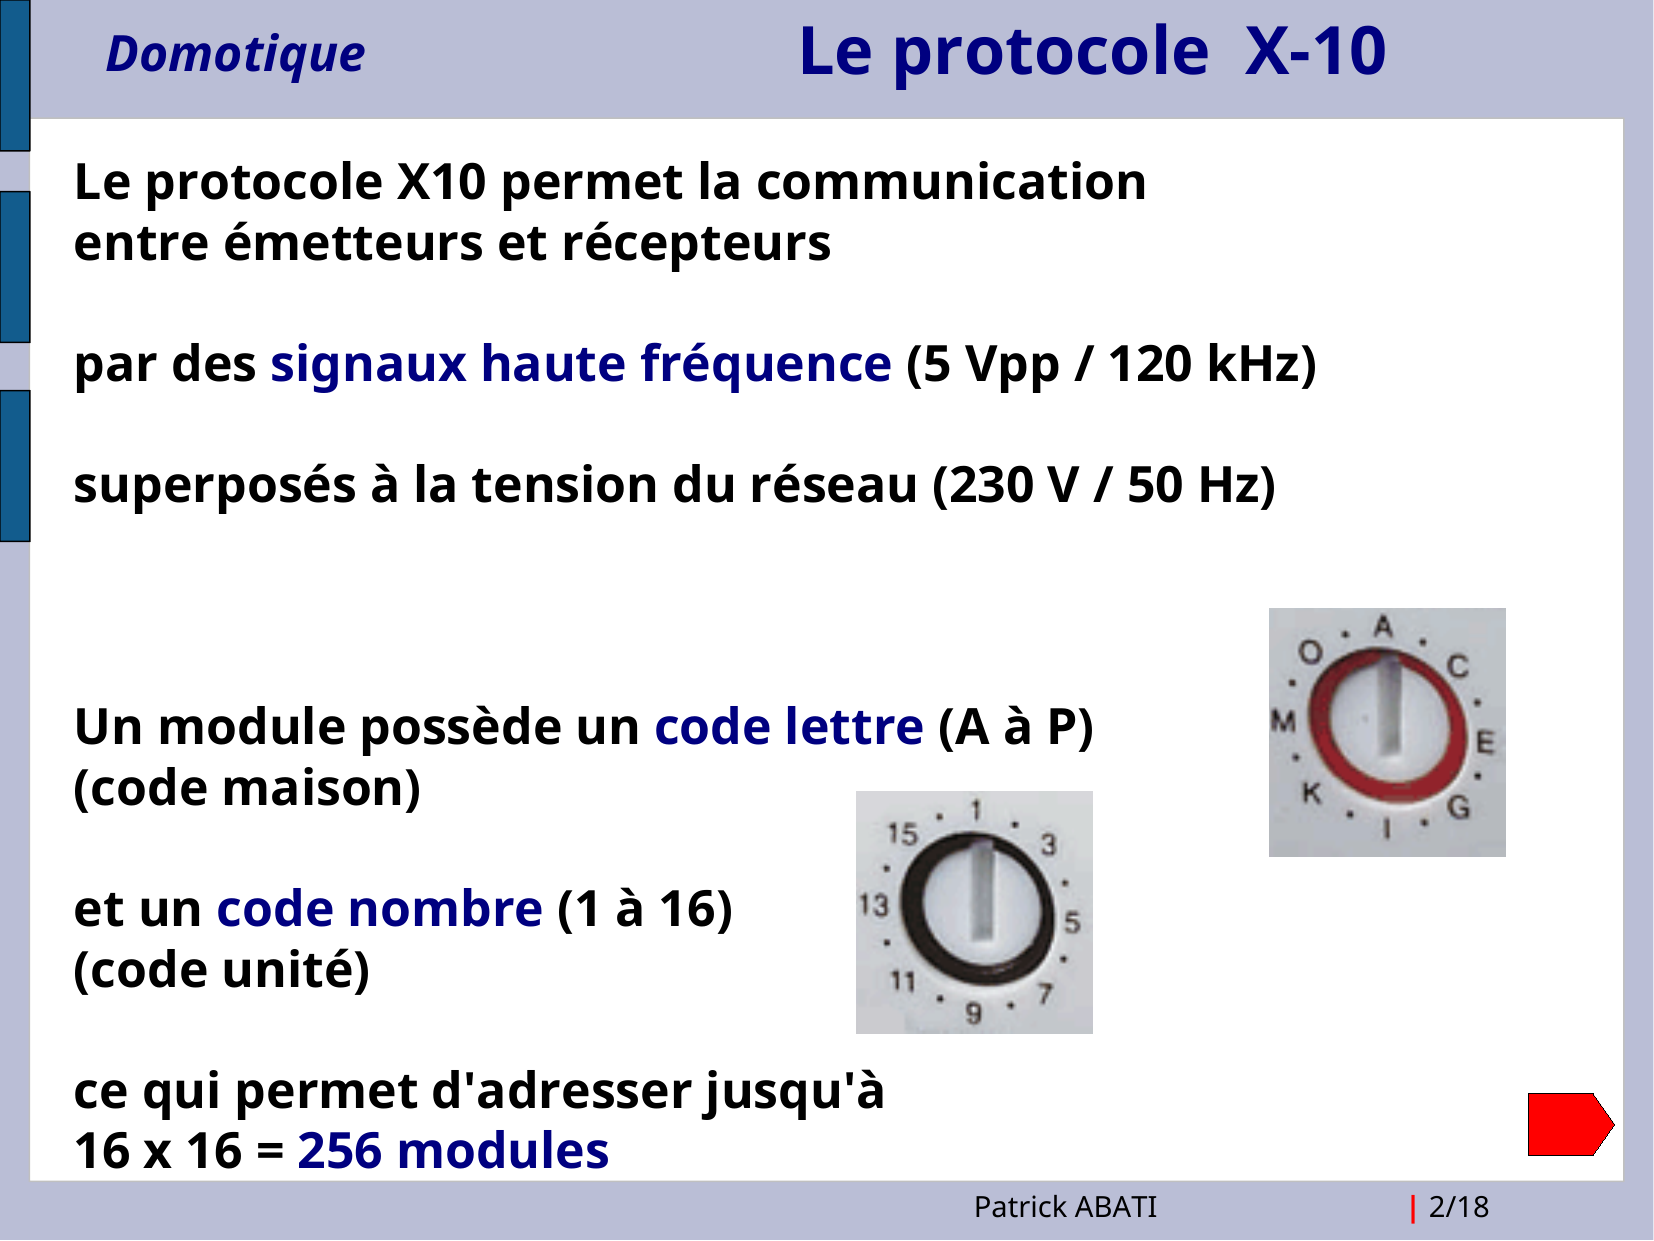

Le protocole X10 permet la communication
entre émetteurs et récepteurs
par des signaux haute fréquence (5 Vpp / 120 kHz)
superposés à la tension du réseau (230 V / 50 Hz)
Un module possède un code lettre (A à P)
(code maison)
et un code nombre (1 à 16)
(code unité)
ce qui permet d'adresser jusqu'à
16 x 16 = 256 modules